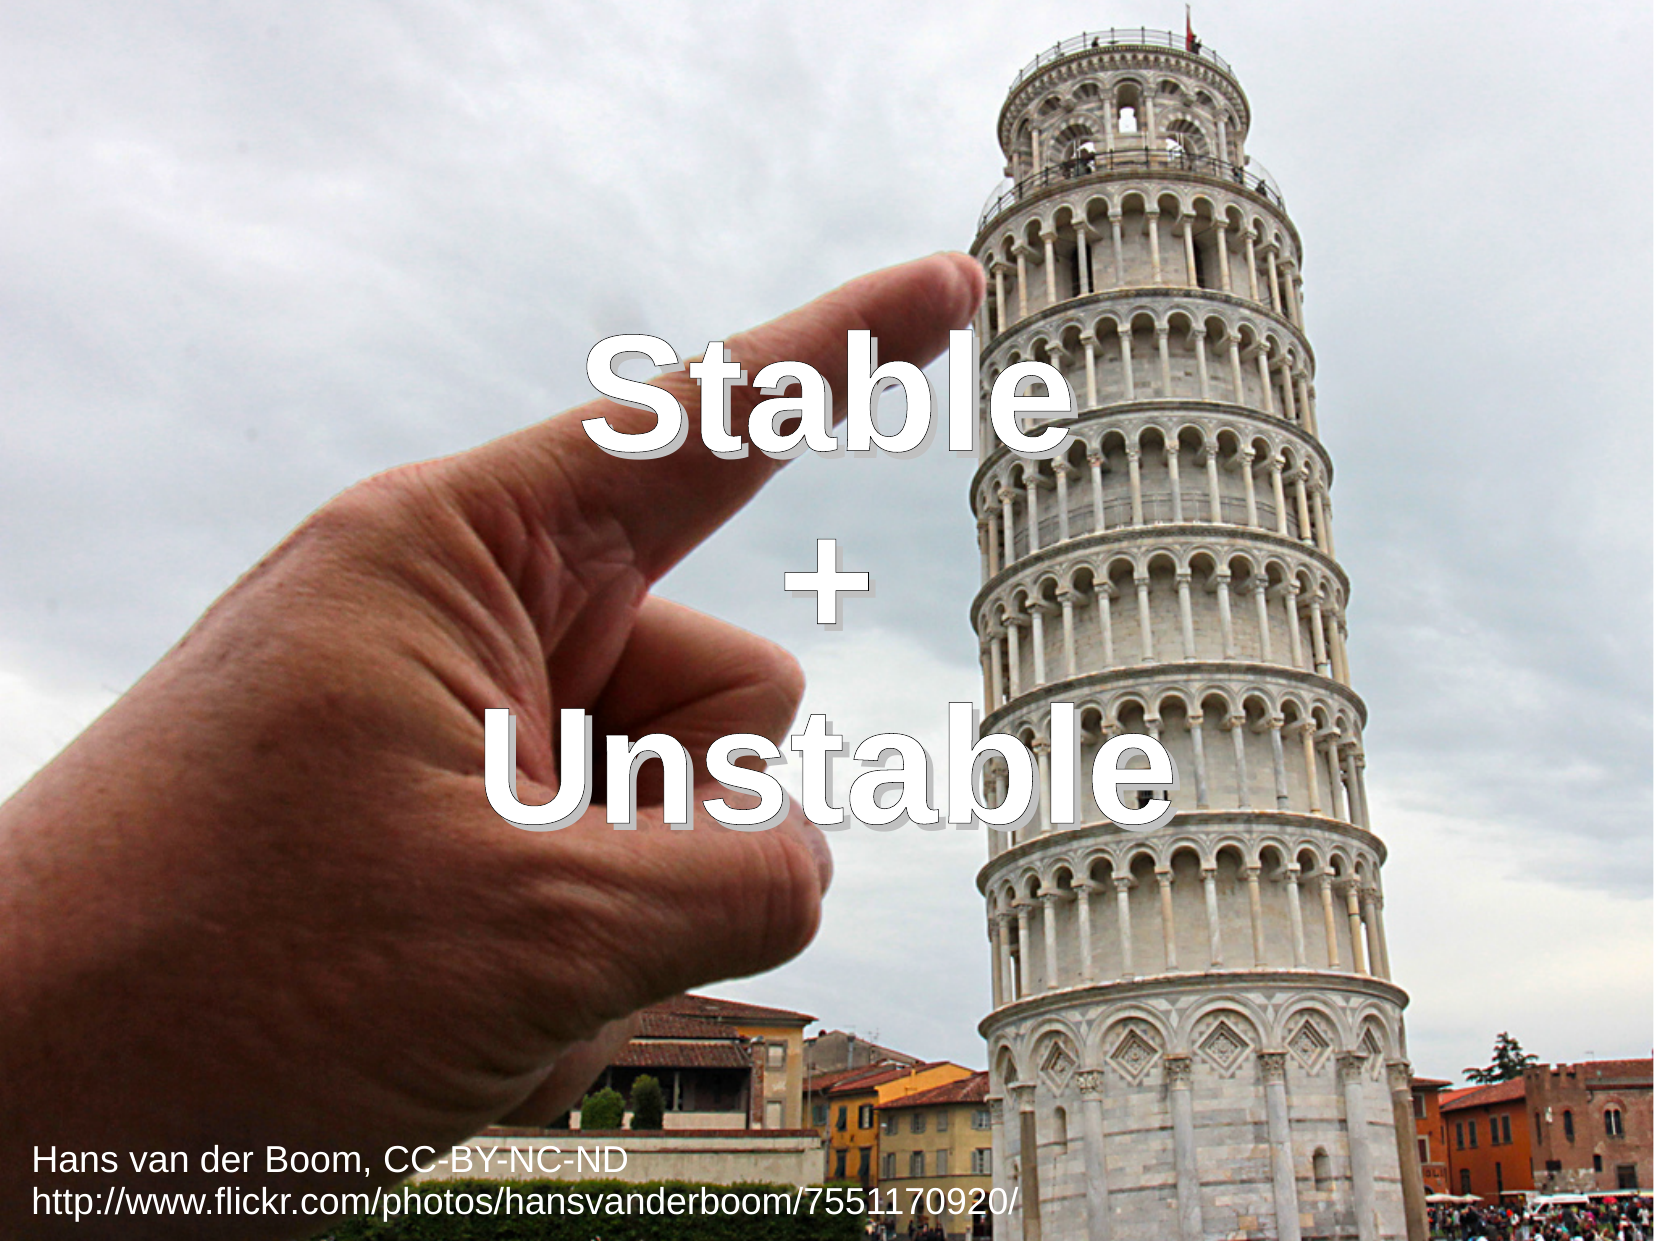

# Stable
+
Unstable
Hans van der Boom, CC-BY-NC-ND
http://www.flickr.com/photos/hansvanderboom/7551170920/